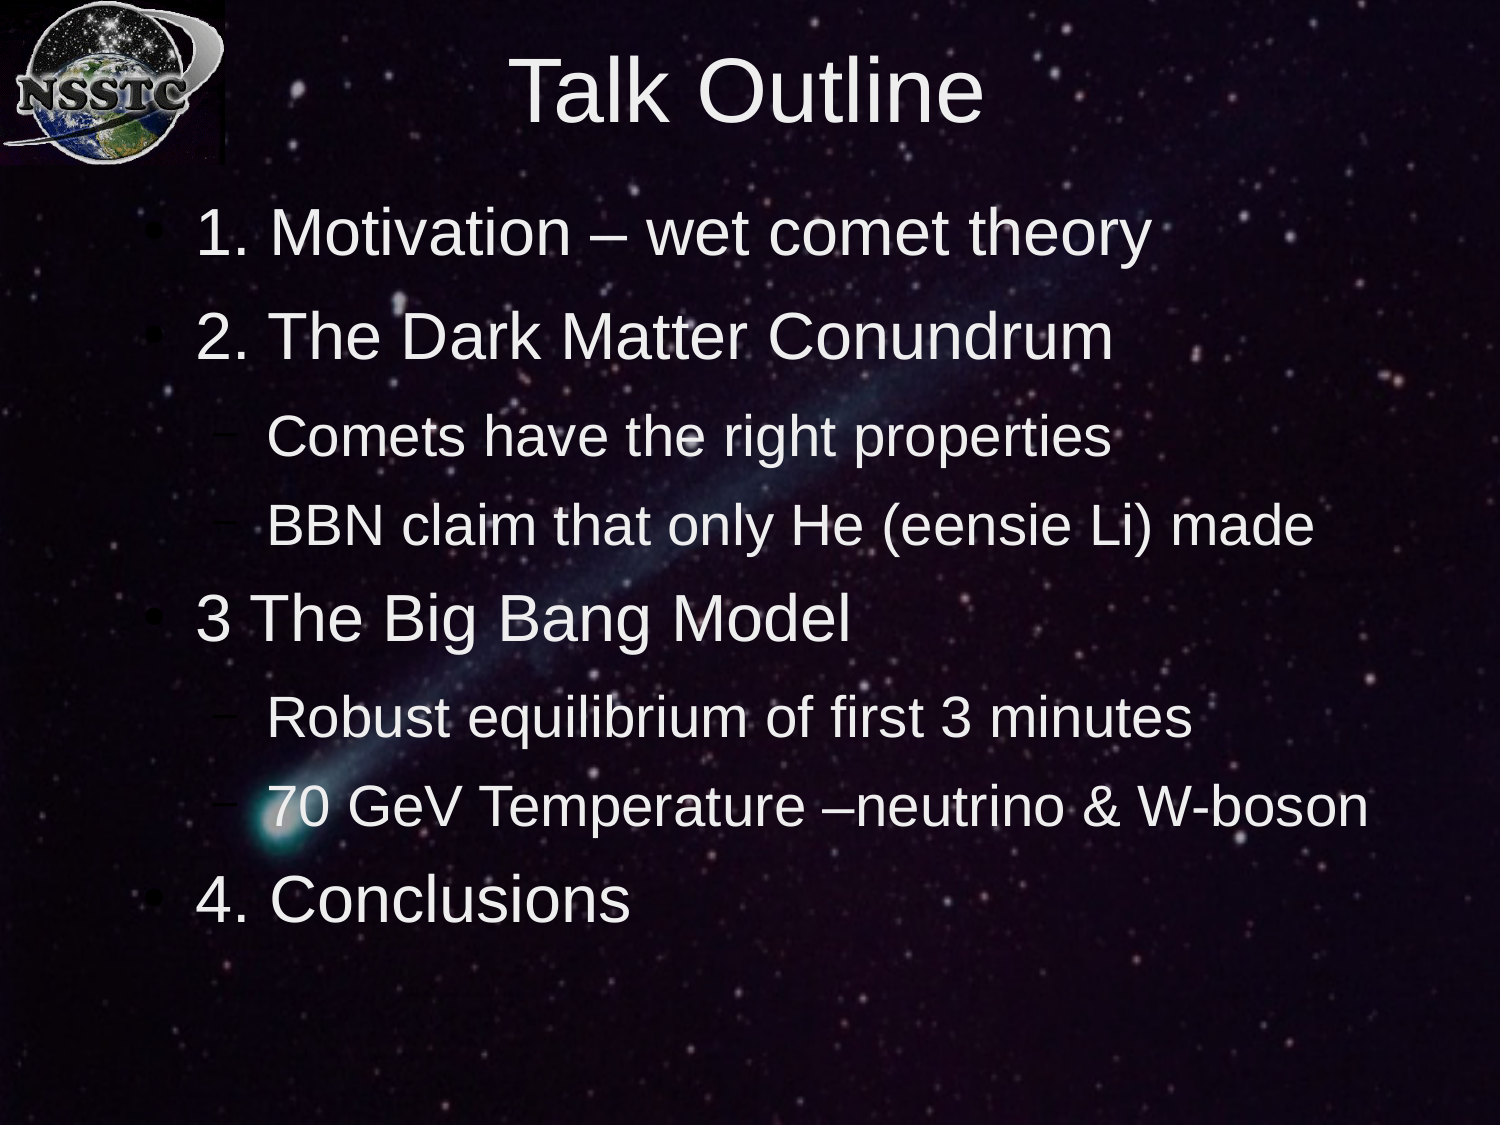

# Talk Outline
1. Motivation – wet comet theory
2. The Dark Matter Conundrum
Comets have the right properties
BBN claim that only He (eensie Li) made
3 The Big Bang Model
Robust equilibrium of first 3 minutes
70 GeV Temperature –neutrino & W-boson
4. Conclusions